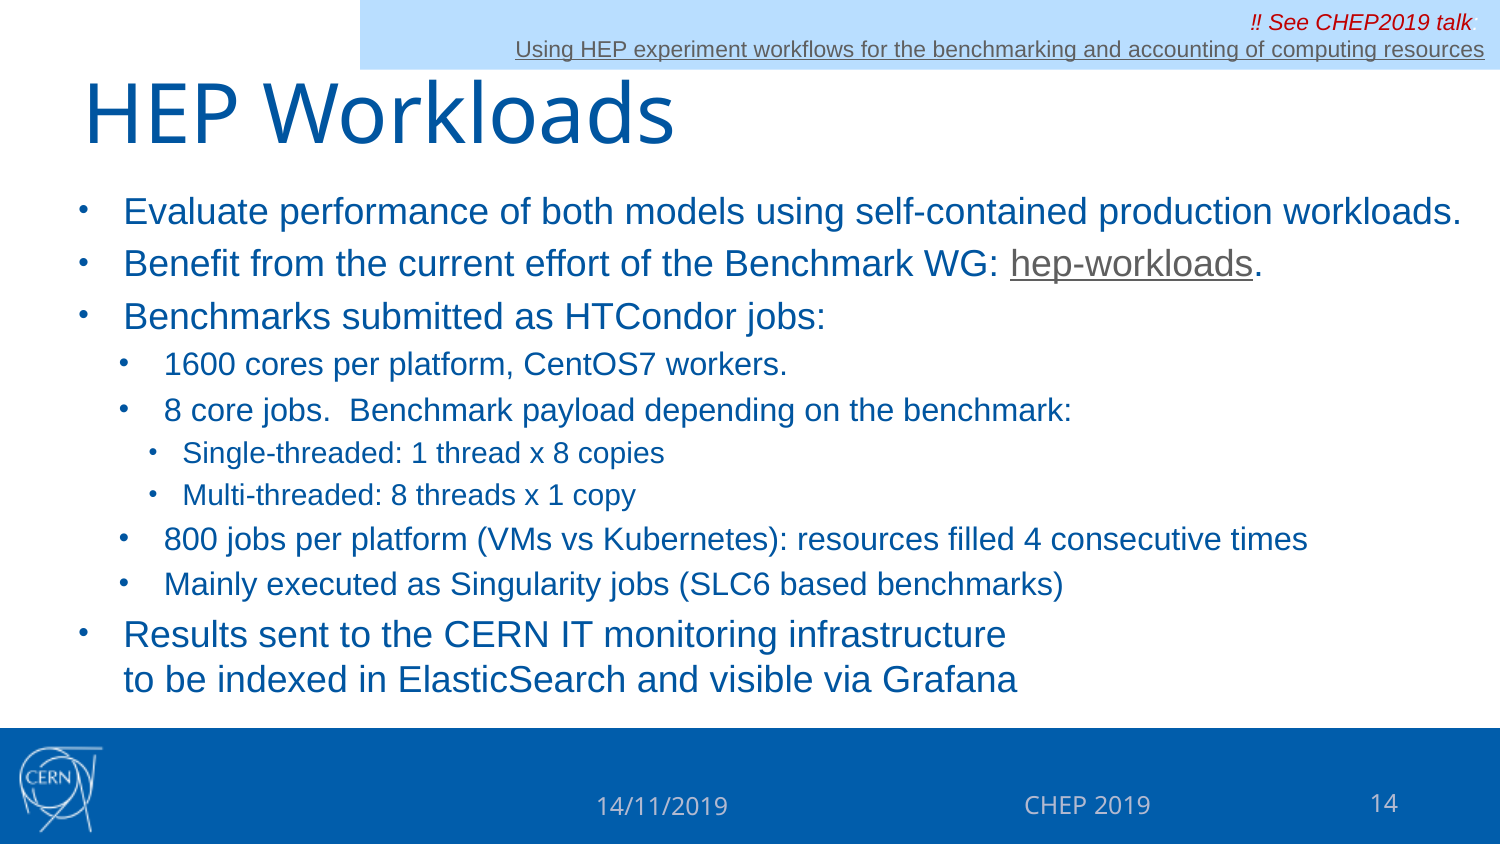

‼️ See CHEP2019 talk: Using HEP experiment workflows for the benchmarking and accounting of computing resources
# HEP Workloads
Evaluate performance of both models using self-contained production workloads.
Benefit from the current effort of the Benchmark WG: hep-workloads.
Benchmarks submitted as HTCondor jobs:
1600 cores per platform, CentOS7 workers.
8 core jobs. Benchmark payload depending on the benchmark:
Single-threaded: 1 thread x 8 copies
Multi-threaded: 8 threads x 1 copy
800 jobs per platform (VMs vs Kubernetes): resources filled 4 consecutive times
Mainly executed as Singularity jobs (SLC6 based benchmarks)
Results sent to the CERN IT monitoring infrastructure
to be indexed in ElasticSearch and visible via Grafana
CHEP 2019
14/11/2019